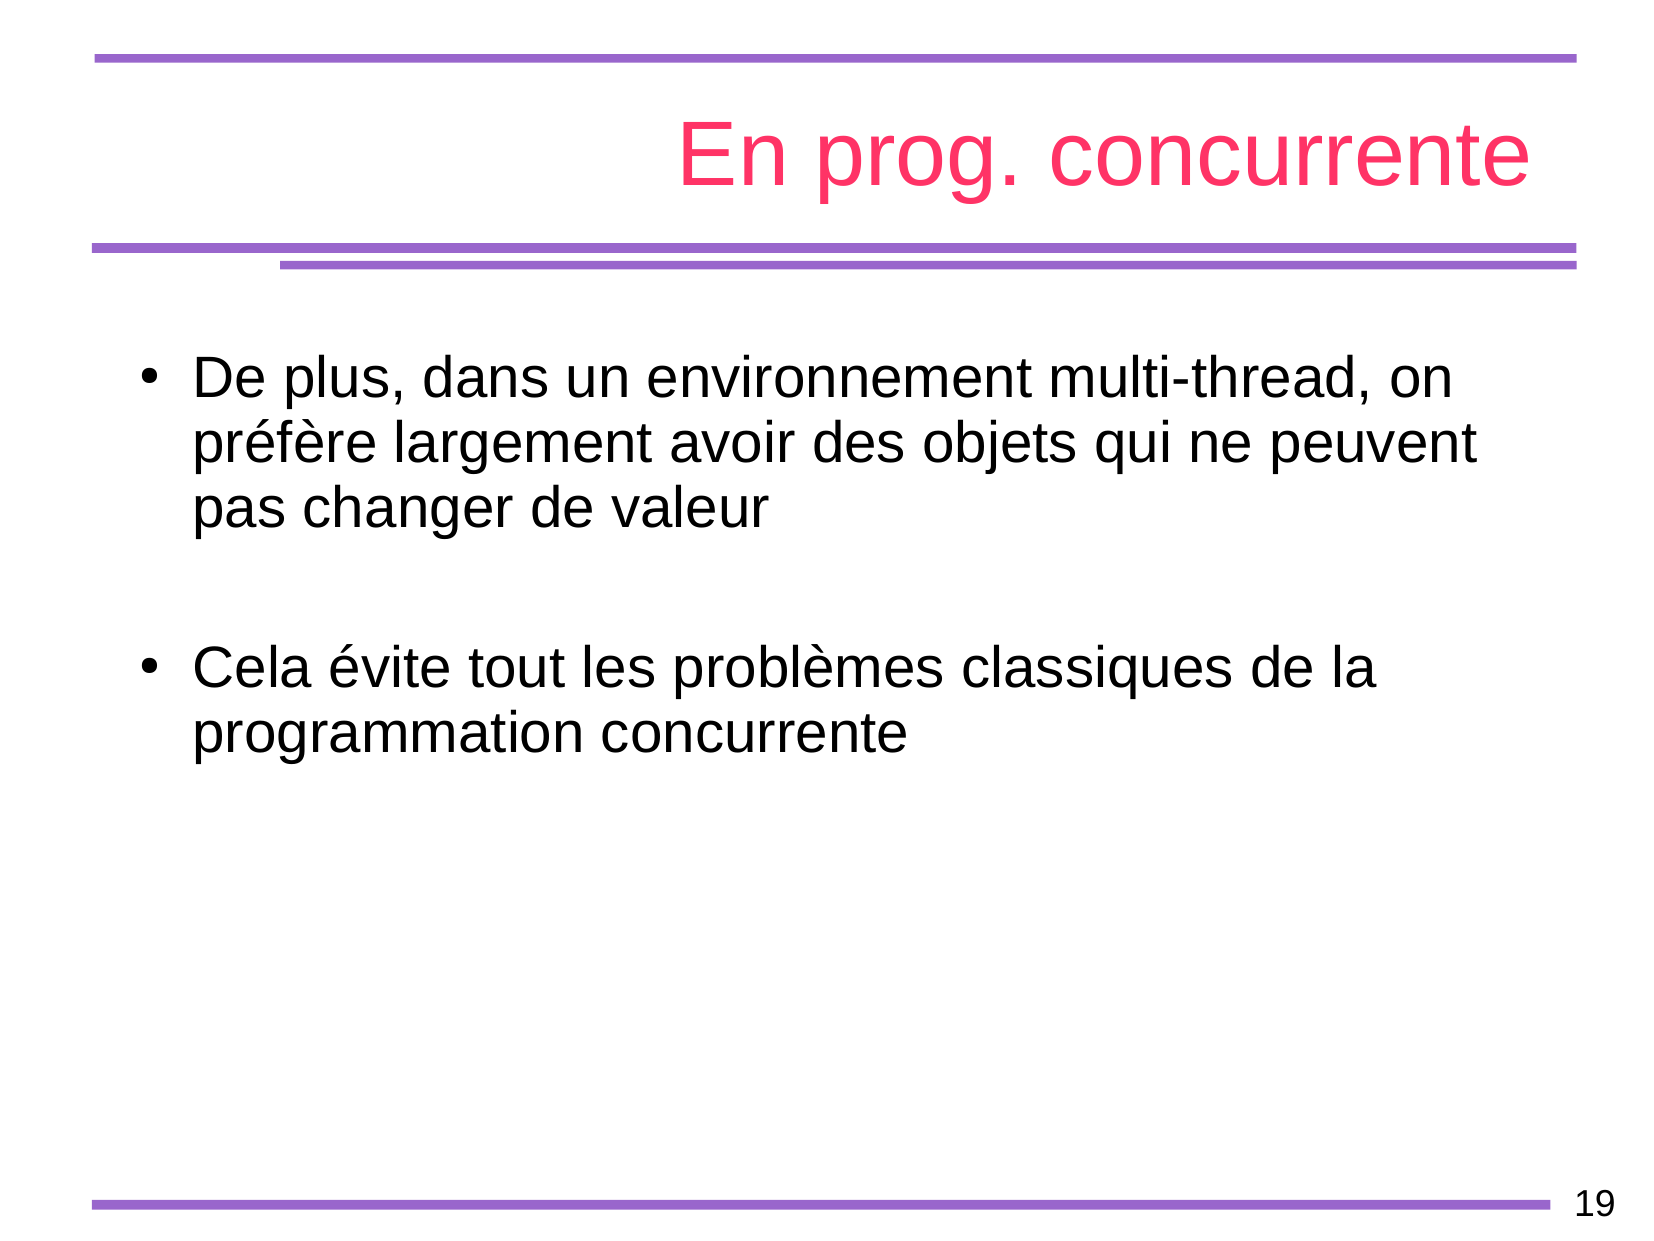

# En prog. concurrente
De plus, dans un environnement multi-thread, on préfère largement avoir des objets qui ne peuvent pas changer de valeur
Cela évite tout les problèmes classiques de la programmation concurrente